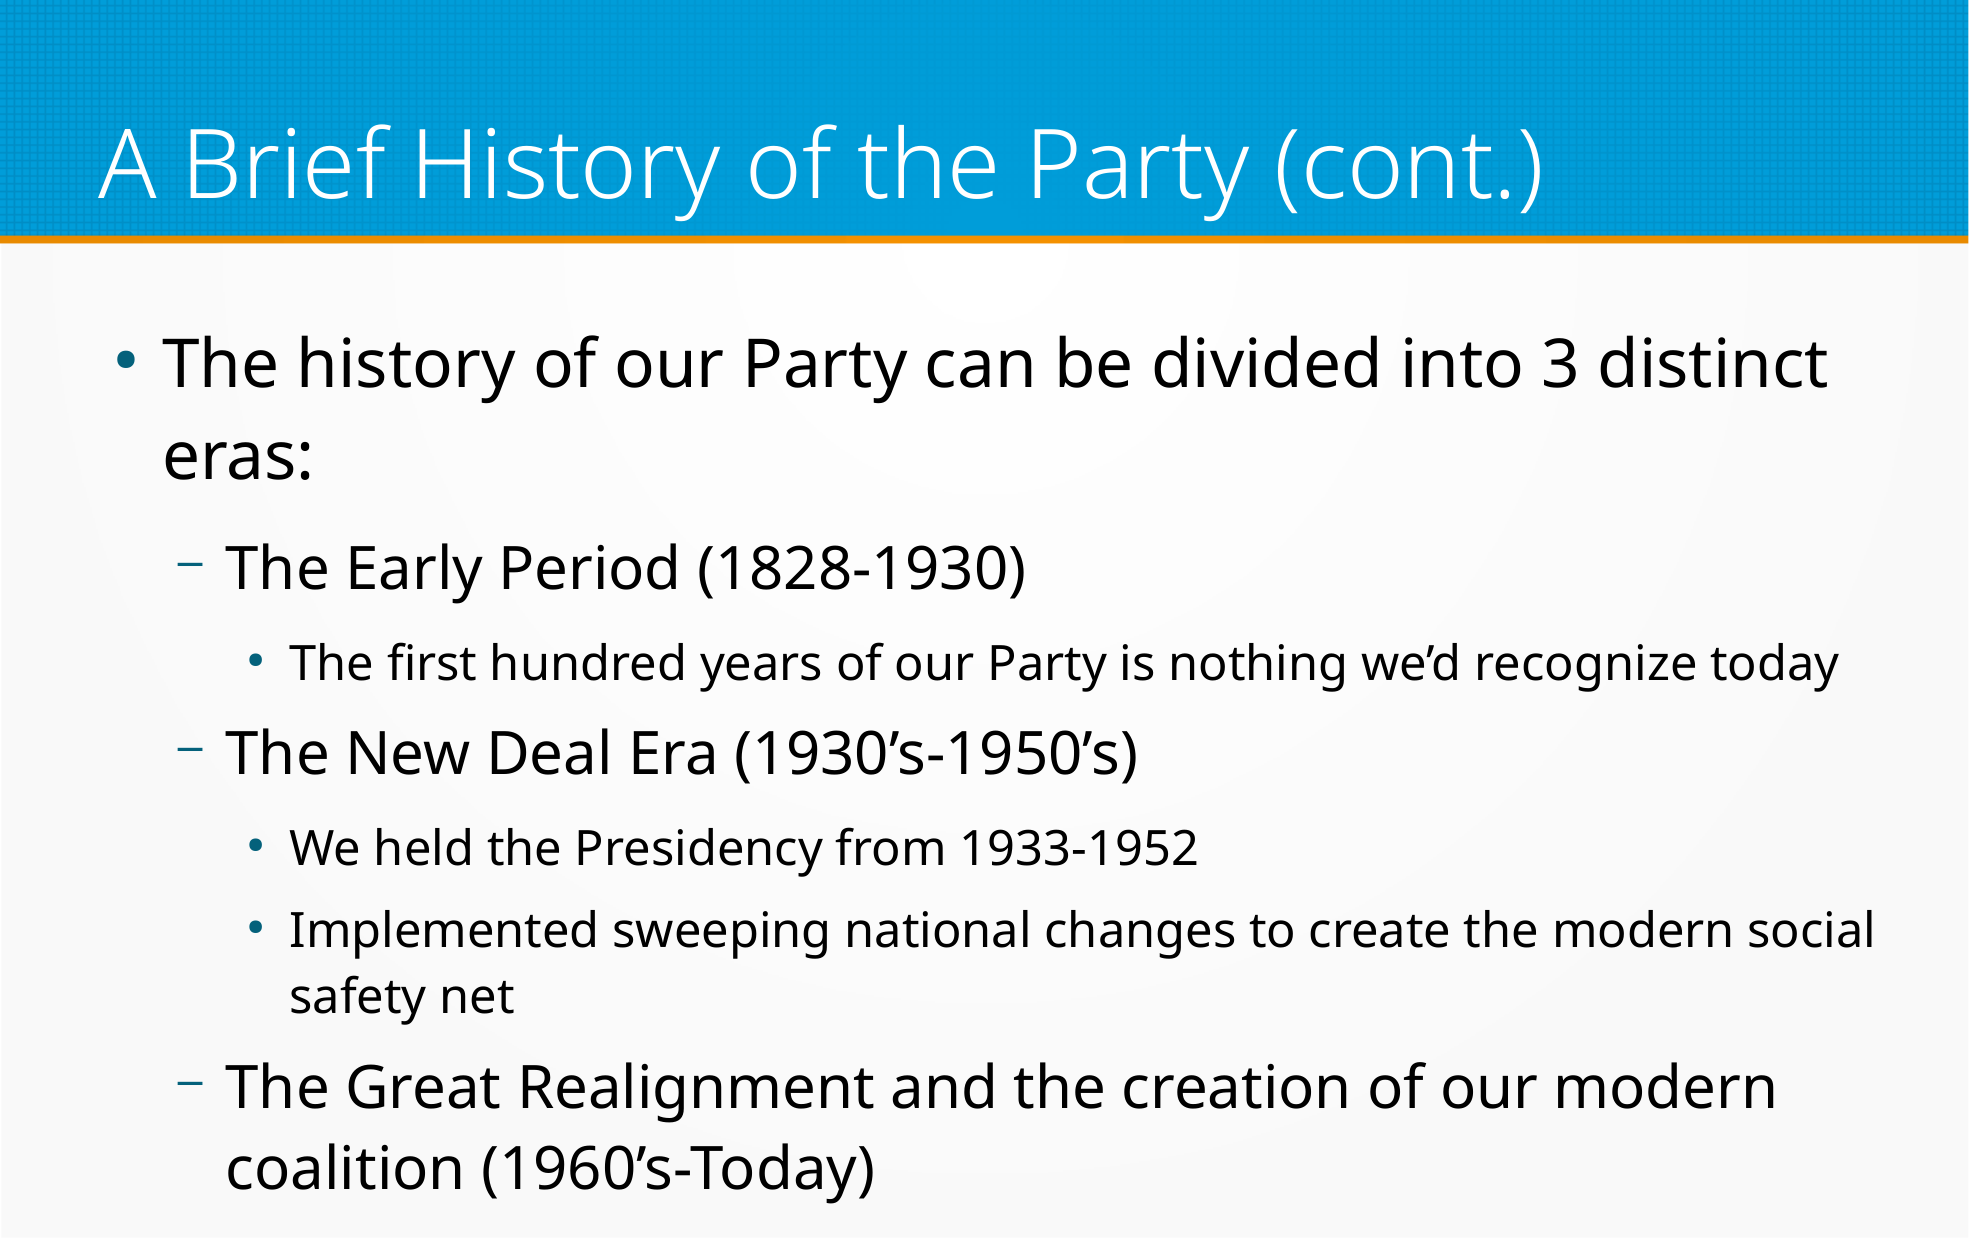

# A Brief History of the Party (cont.)
The history of our Party can be divided into 3 distinct eras:
The Early Period (1828-1930)
The first hundred years of our Party is nothing we’d recognize today
The New Deal Era (1930’s-1950’s)
We held the Presidency from 1933-1952
Implemented sweeping national changes to create the modern social safety net
The Great Realignment and the creation of our modern coalition (1960’s-Today)